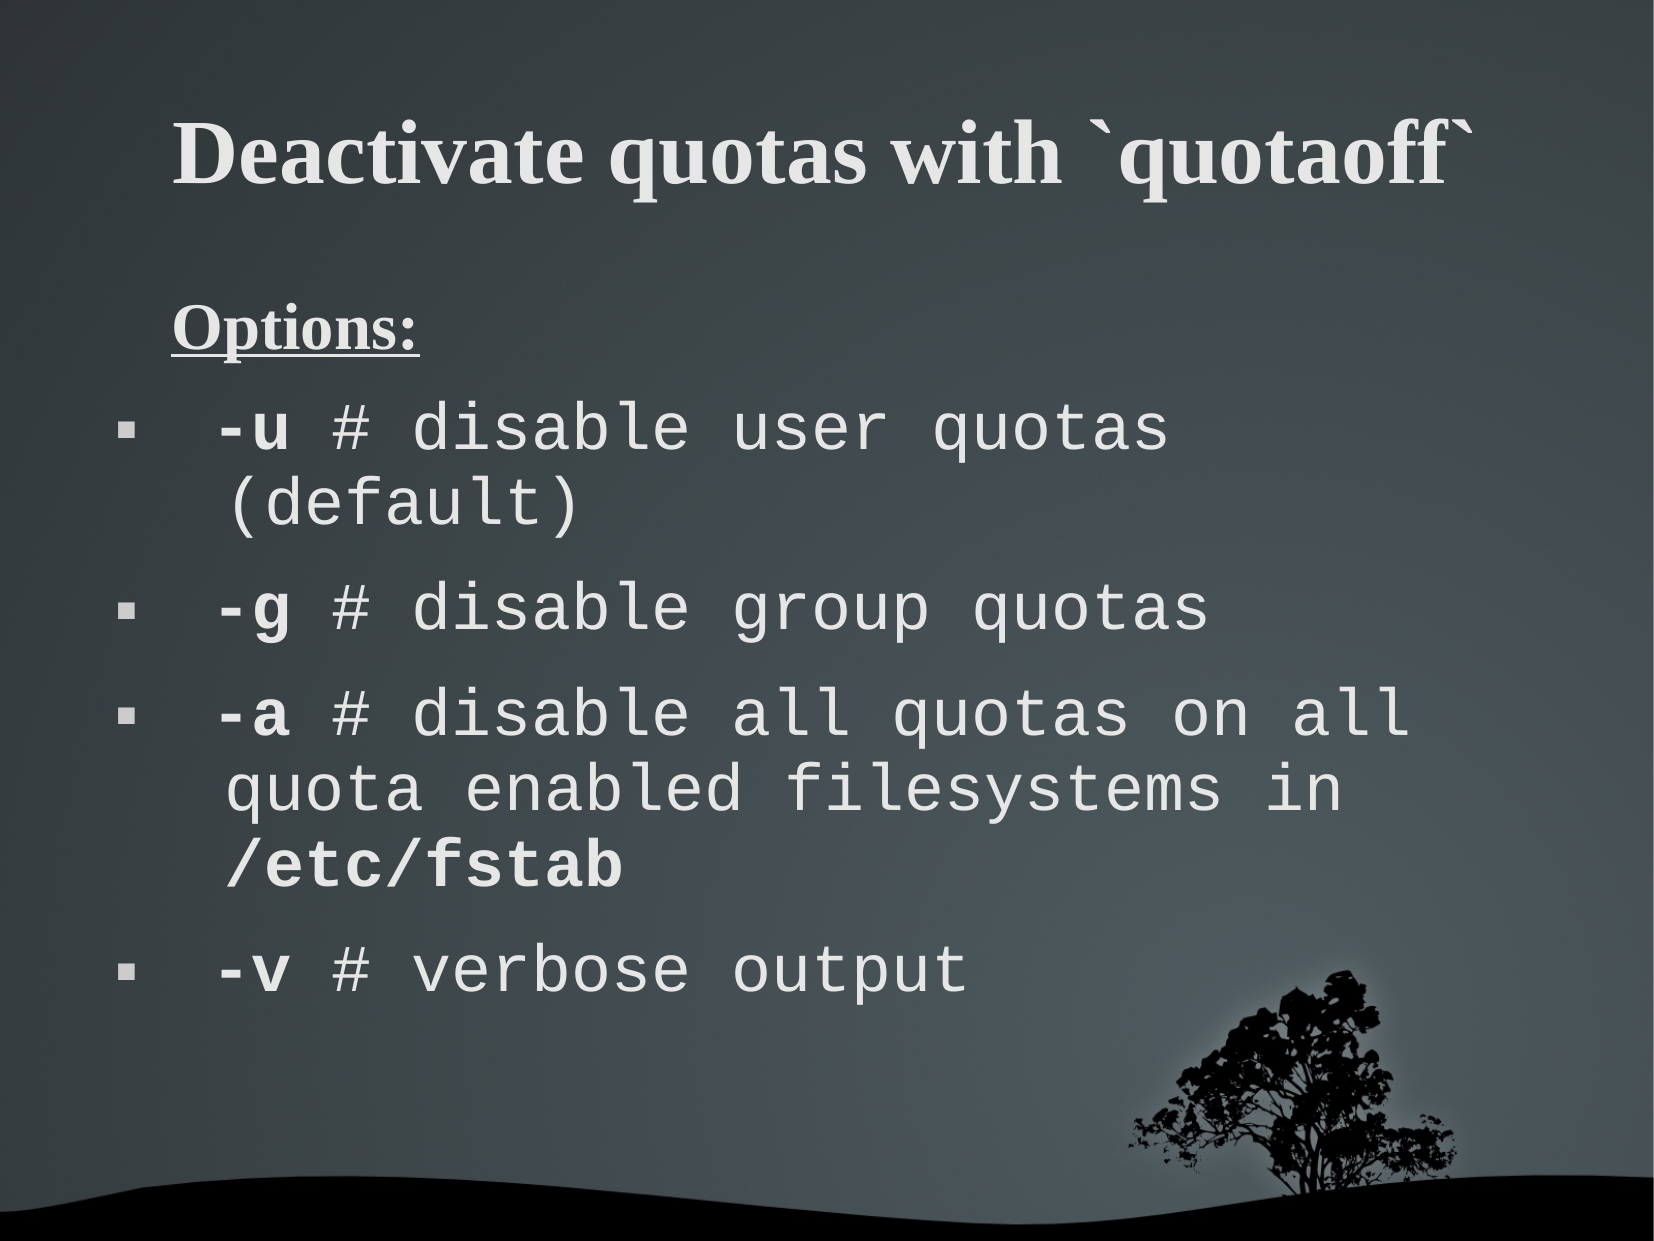

Deactivate quotas with `quotaoff`
# Options:
 -u # disable user quotas (default)
 -g # disable group quotas
 -a # disable all quotas on all quota enabled filesystems in /etc/fstab
 -v # verbose output